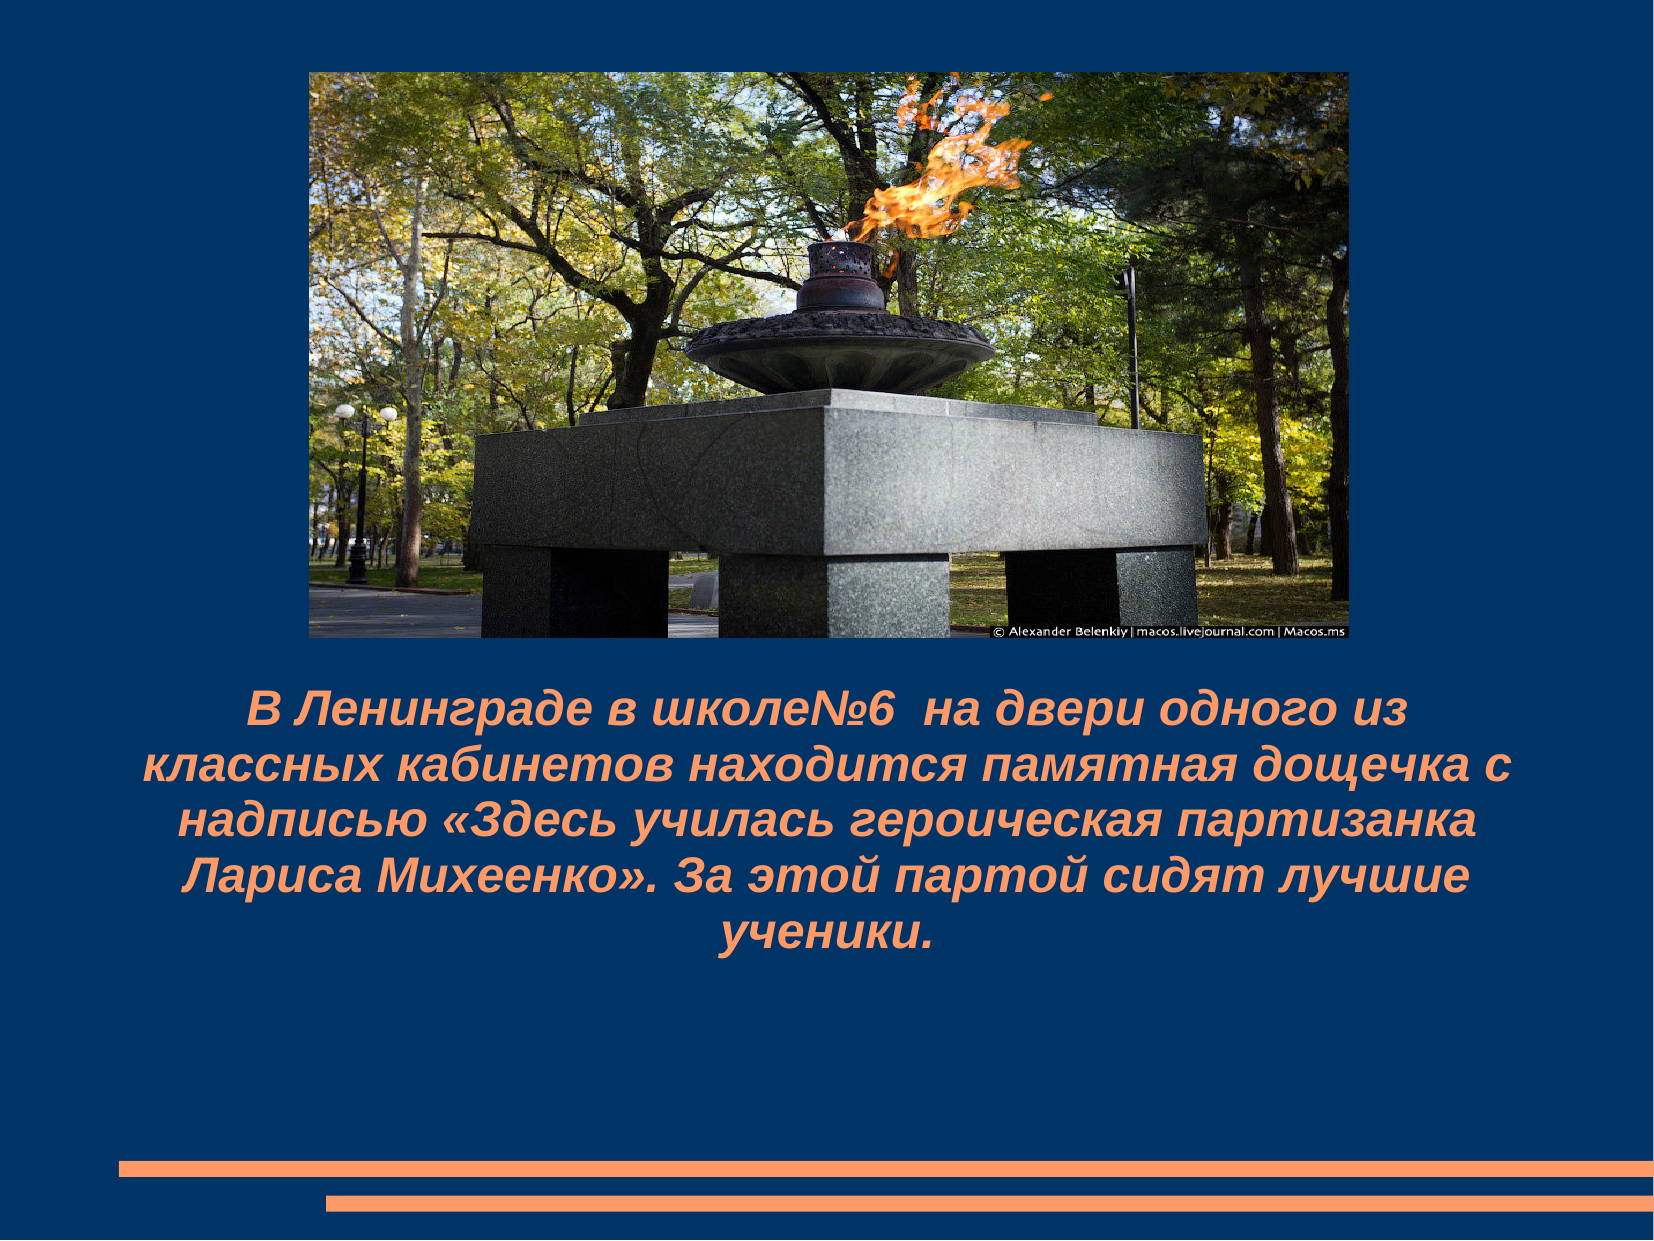

# В Ленинграде в школе№6 на двери одного из классных кабинетов находится памятная дощечка с надписью «Здесь училась героическая партизанка Лариса Михеенко». За этой партой сидят лучшие ученики.